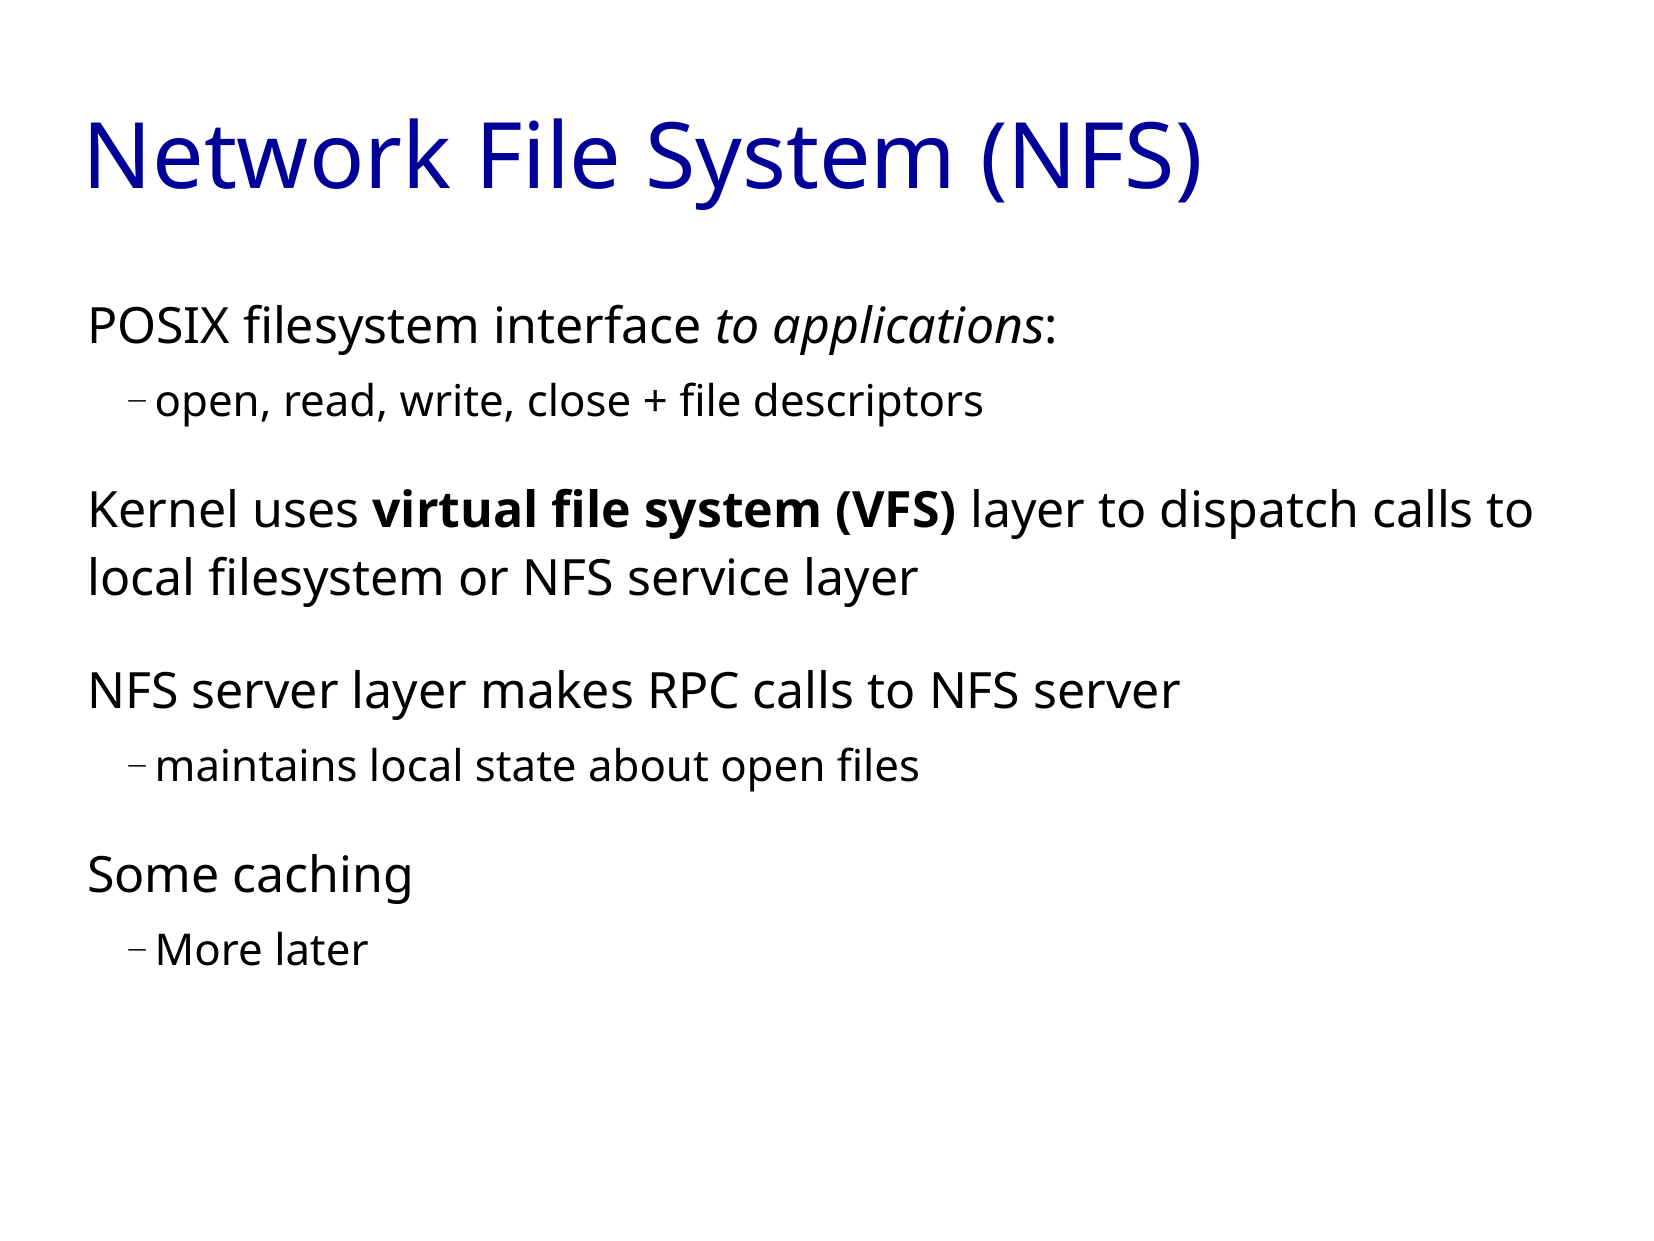

# Network File System (NFS)
POSIX filesystem interface to applications:
open, read, write, close + file descriptors
Kernel uses virtual file system (VFS) layer to dispatch calls to local filesystem or NFS service layer
NFS server layer makes RPC calls to NFS server
maintains local state about open files
Some caching
More later